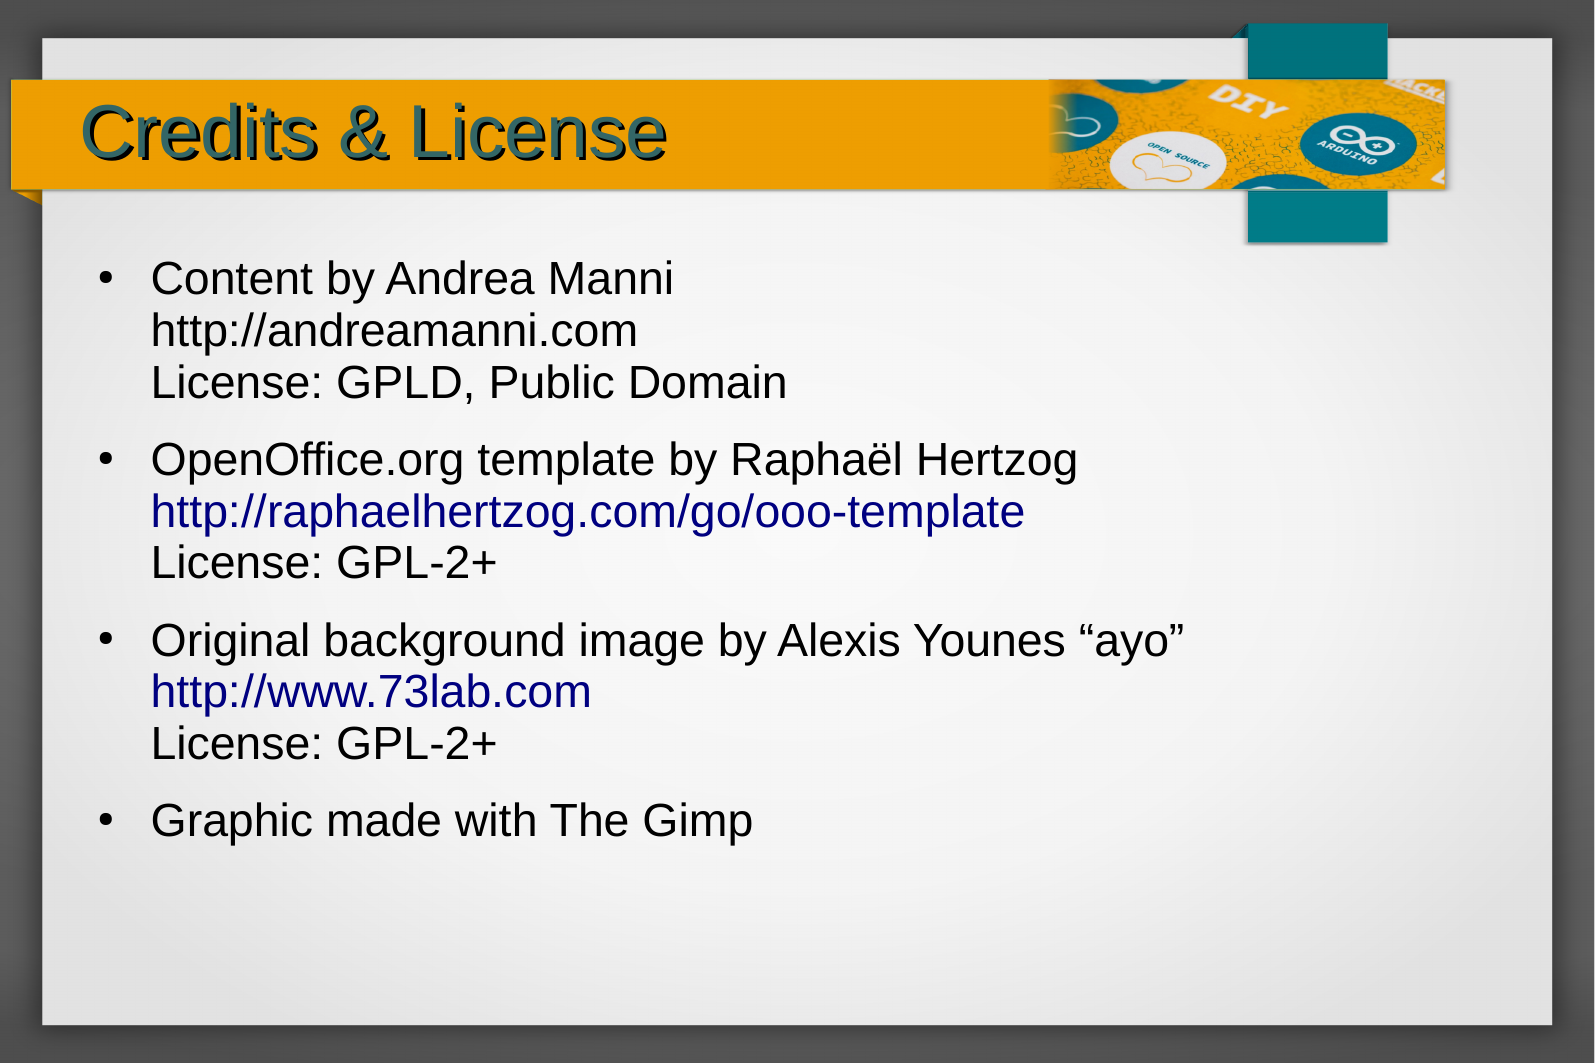

# Credits & License
Content by Andrea Manni
http://andreamanni.com
License: GPLD, Public Domain
OpenOffice.org template by Raphaël Hertzog
http://raphaelhertzog.com/go/ooo-template
License: GPL-2+
Original background image by Alexis Younes “ayo”
http://www.73lab.com
License: GPL-2+
Graphic made with The Gimp